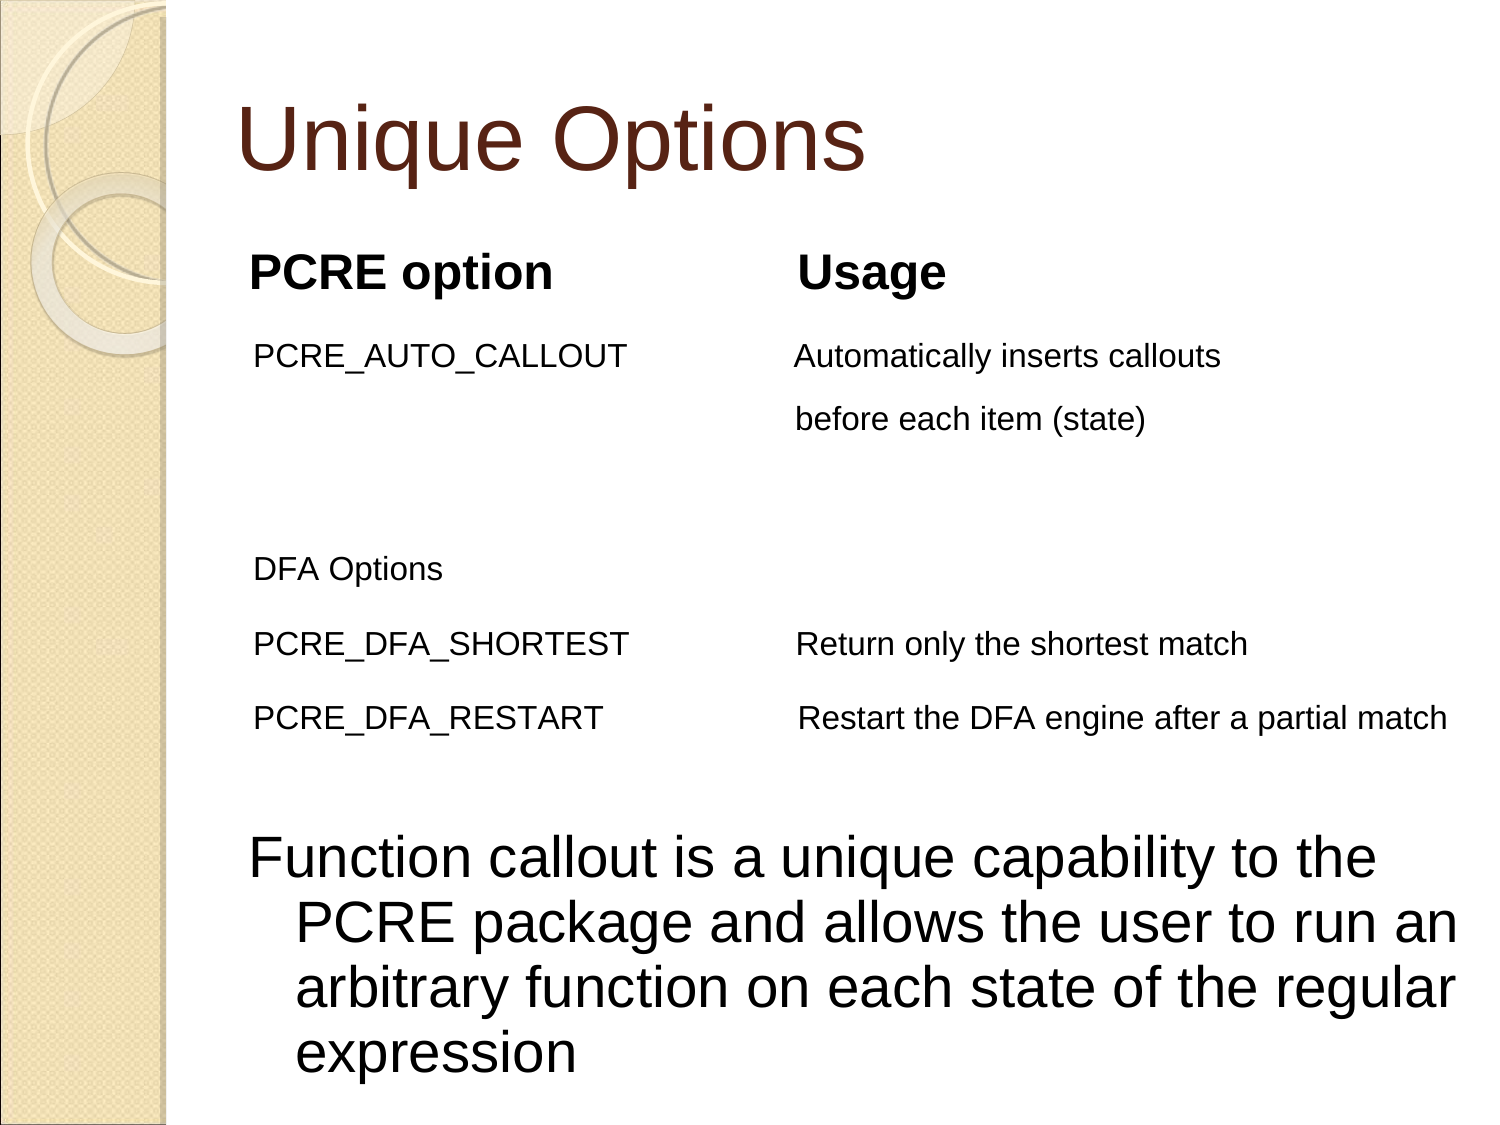

# Unique Options
PCRE option	 Usage
PCRE_AUTO_CALLOUT Automatically inserts callouts
 before each item (state)
DFA Options
PCRE_DFA_SHORTEST Return only the shortest match
PCRE_DFA_RESTART Restart the DFA engine after a partial match
Function callout is a unique capability to the PCRE package and allows the user to run an arbitrary function on each state of the regular expression